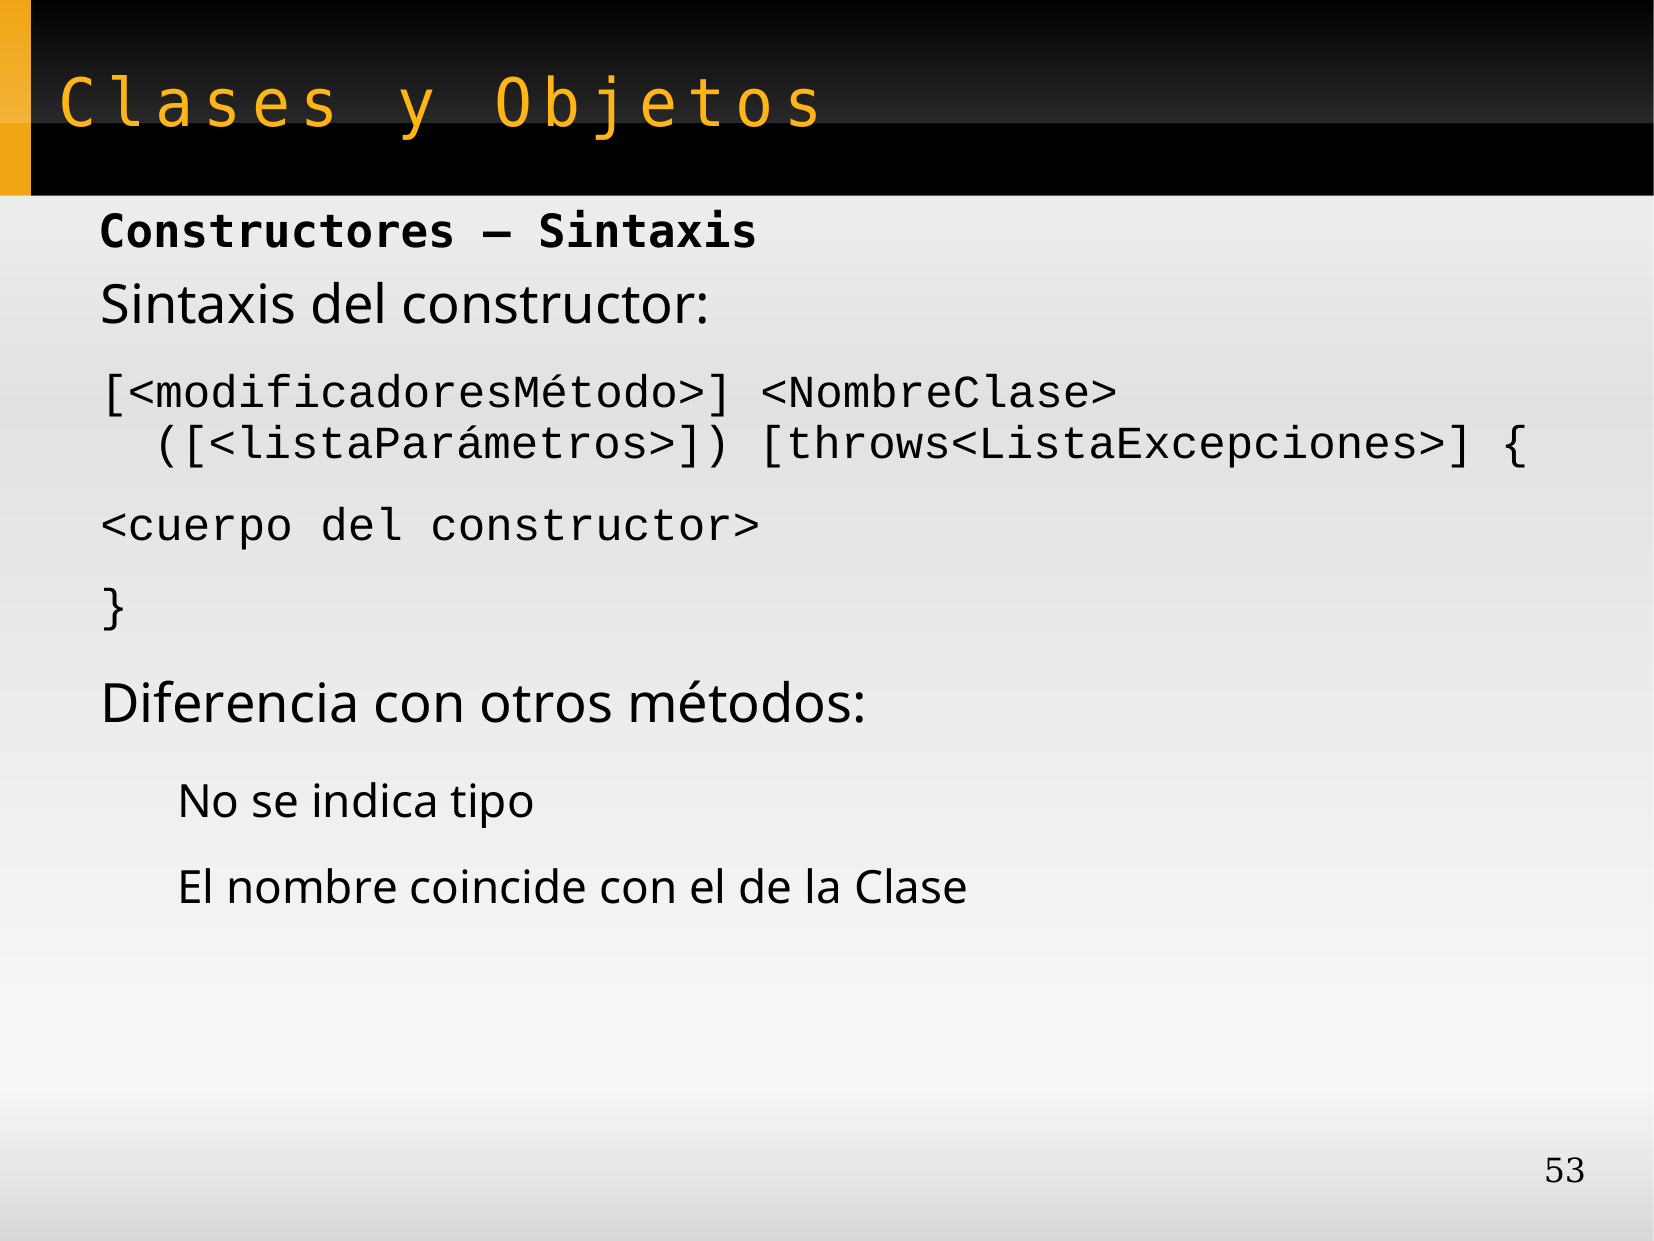

# Clases y Objetos
Constructores – Sintaxis
Sintaxis del constructor:
[<modificadoresMétodo>] <NombreClase>
([<listaParámetros>]) [throws<ListaExcepciones>] {
<cuerpo del constructor>
}
Diferencia con otros métodos:
No se indica tipo
El nombre coincide con el de la Clase
53